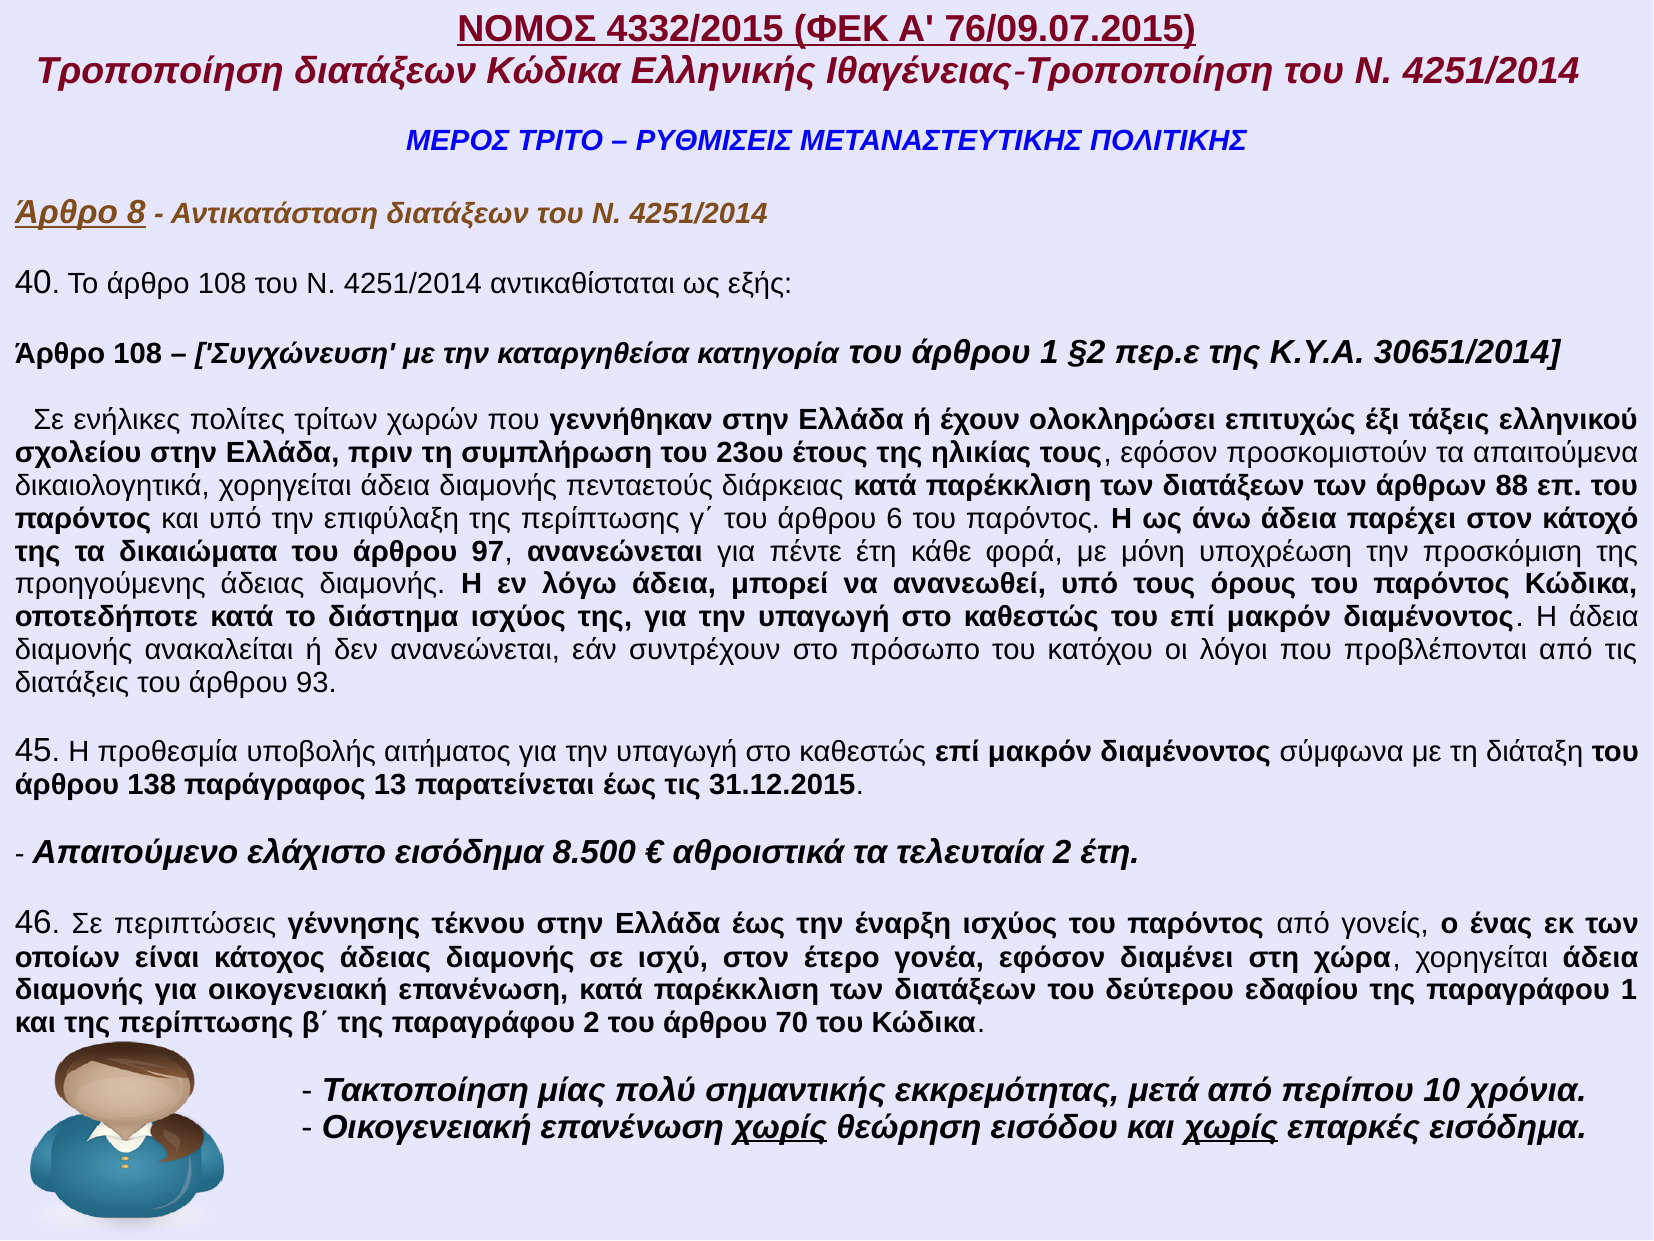

NOMOΣ 4332/2015 (ΦΕΚ Α' 76/09.07.2015)
 Τροποποίηση διατάξεων Κώδικα Ελληνικής Ιθαγένειας-Τροποποίηση του Ν. 4251/2014
ΜΕΡΟΣ ΤΡΙΤΟ – ΡΥΘΜΙΣΕΙΣ ΜΕΤΑΝΑΣΤΕΥΤΙΚΗΣ ΠΟΛΙΤΙΚΗΣ
Άρθρο 8 - Αντικατάσταση διατάξεων του Ν. 4251/2014
40. Το άρθρο 108 του Ν. 4251/2014 αντικαθίσταται ως εξής:
Άρθρο 108 – ['Συγχώνευση' με την καταργηθείσα κατηγορία του άρθρου 1 §2 περ.ε της Κ.Υ.Α. 30651/2014]
 Σε ενήλικες πολίτες τρίτων χωρών που γεννήθηκαν στην Ελλάδα ή έχουν ολοκληρώσει επιτυχώς έξι τάξεις ελληνικού σχολείου στην Ελλάδα, πριν τη συμπλήρωση του 23ου έτους της ηλικίας τους, εφόσον προσκομιστούν τα απαιτούμενα δικαιολογητικά, χορηγείται άδεια διαμονής πενταετούς διάρκειας κατά παρέκκλιση των διατάξεων των άρθρων 88 επ. του παρόντος και υπό την επιφύλαξη της περίπτωσης γ΄ του άρθρου 6 του παρόντος. Η ως άνω άδεια παρέχει στον κάτοχό της τα δικαιώματα του άρθρου 97, ανανεώνεται για πέντε έτη κάθε φορά, με μόνη υποχρέωση την προσκόμιση της προηγούμενης άδειας διαμονής. Η εν λόγω άδεια, μπορεί να ανανεωθεί, υπό τους όρους του παρόντος Κώδικα, οποτεδήποτε κατά το διάστημα ισχύος της, για την υπαγωγή στο καθεστώς του επί μακρόν διαμένοντος. Η άδεια διαμονής ανακαλείται ή δεν ανανεώνεται, εάν συντρέχουν στο πρόσωπο του κατόχου οι λόγοι που προβλέπονται από τις διατάξεις του άρθρου 93.
45. Η προθεσμία υποβολής αιτήματος για την υπαγωγή στο καθεστώς επί μακρόν διαμένοντος σύμφωνα με τη διάταξη του άρθρου 138 παράγραφος 13 παρατείνεται έως τις 31.12.2015.
- Απαιτούμενο ελάχιστο εισόδημα 8.500 € αθροιστικά τα τελευταία 2 έτη.
46. Σε περιπτώσεις γέννησης τέκνου στην Ελλάδα έως την έναρξη ισχύος του παρόντος από γονείς, ο ένας εκ των οποίων είναι κάτοχος άδειας διαμονής σε ισχύ, στον έτερο γονέα, εφόσον διαμένει στη χώρα, χορηγείται άδεια διαμονής για οικογενειακή επανένωση, κατά παρέκκλιση των διατάξεων του δεύτερου εδαφίου της παραγράφου 1 και της περίπτωσης β΄ της παραγράφου 2 του άρθρου 70 του Κώδικα.
 - Τακτοποίηση μίας πολύ σημαντικής εκκρεμότητας, μετά από περίπου 10 χρόνια.
 - Οικογενειακή επανένωση χωρίς θεώρηση εισόδου και χωρίς επαρκές εισόδημα.